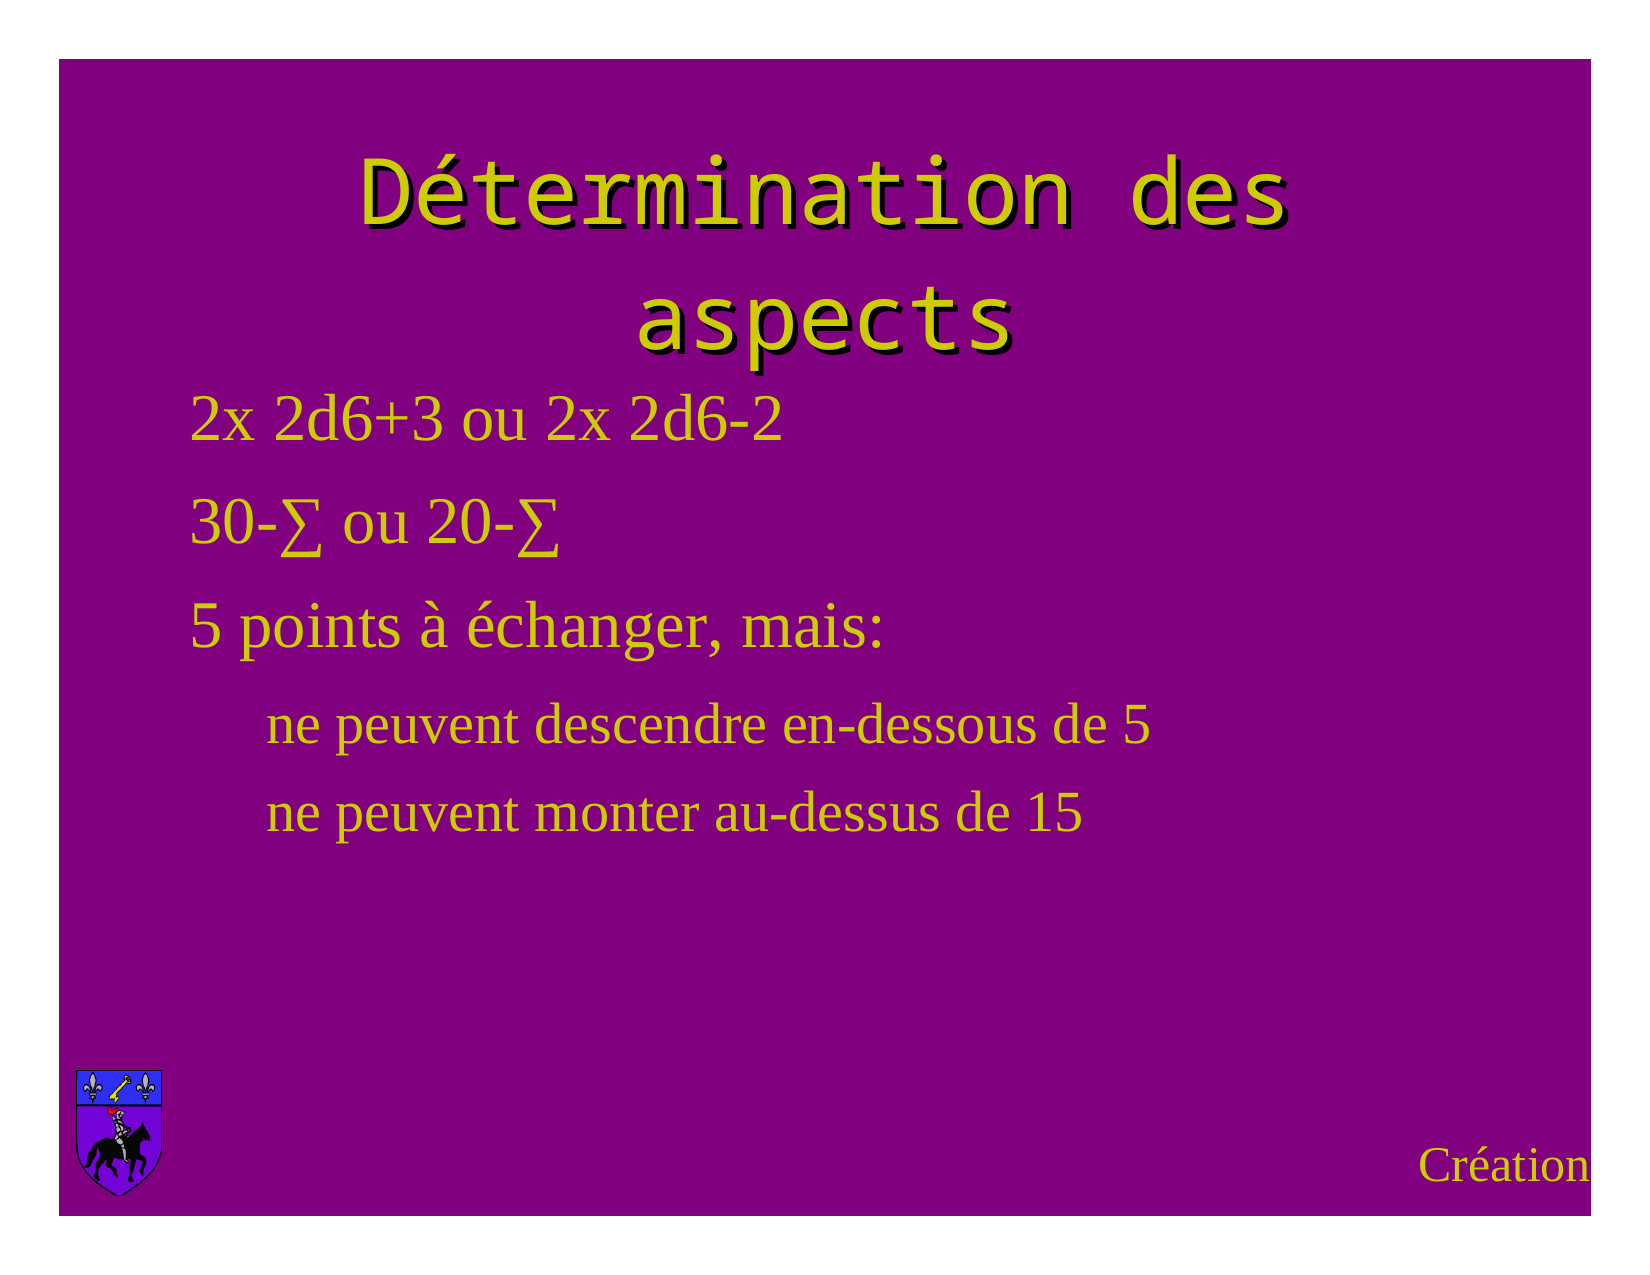

# Détermination des aspects
2x 2d6+3 ou 2x 2d6-2
30-∑ ou 20-∑
5 points à échanger, mais:
ne peuvent descendre en-dessous de 5
ne peuvent monter au-dessus de 15
Création